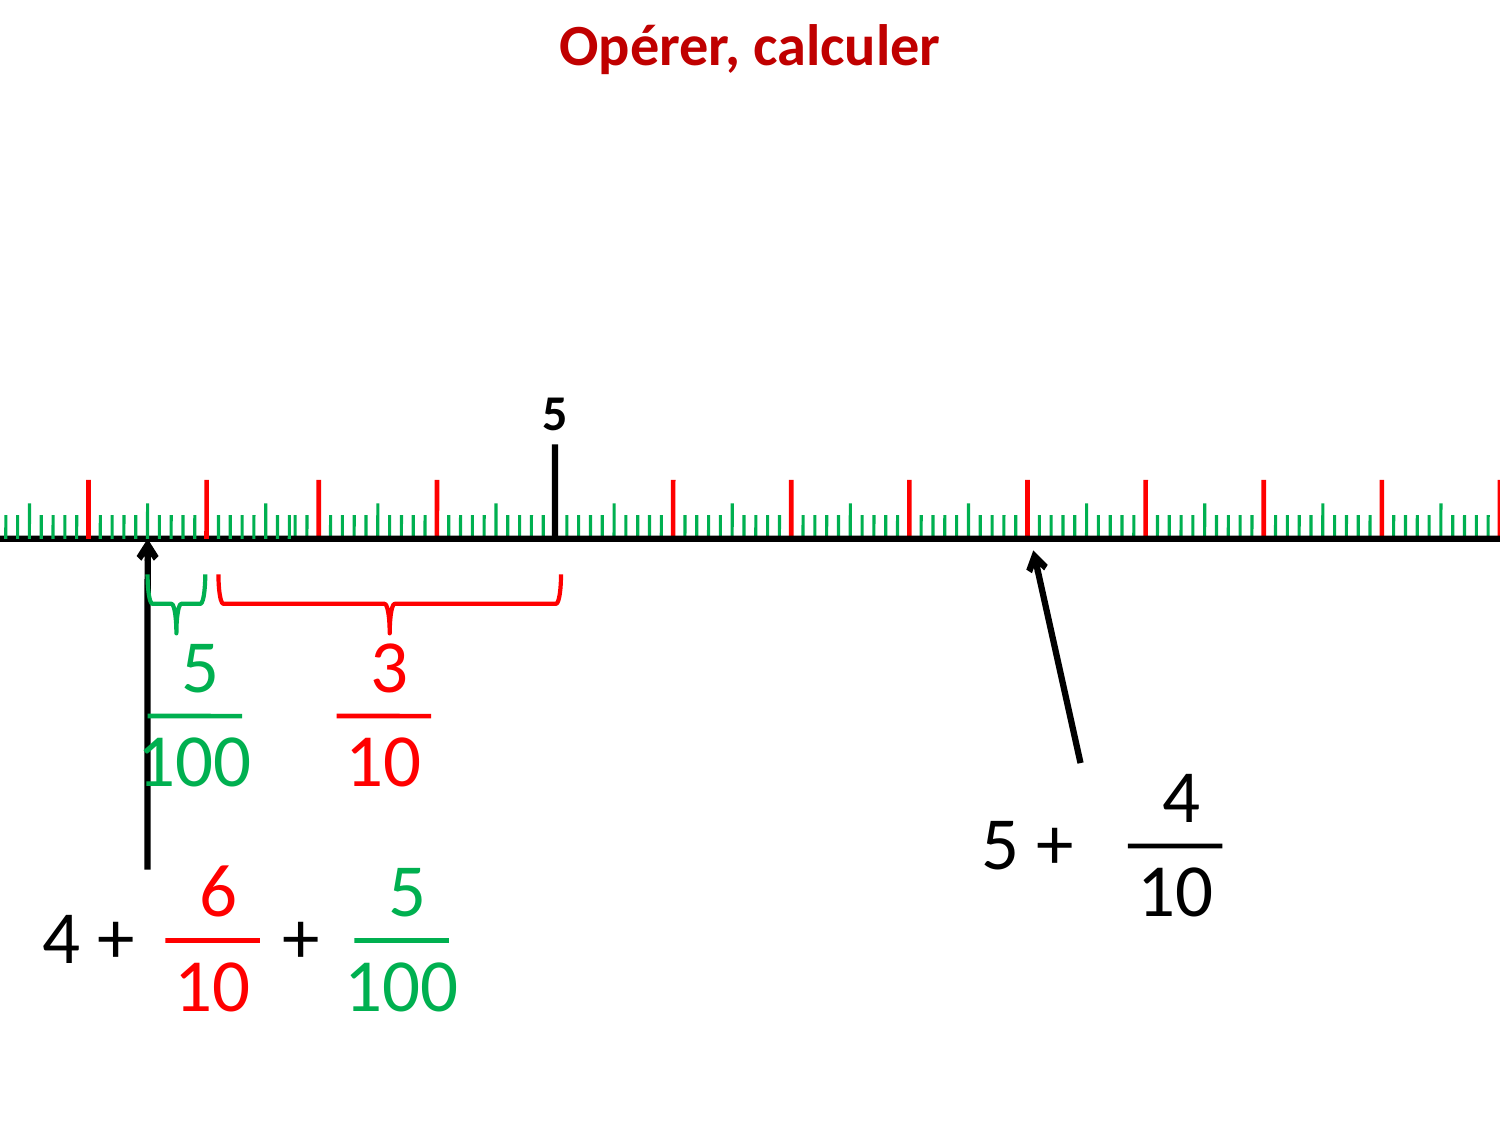

Opérer, calculer
5
5
100
3
10
4
5 +
10
6
4 +
10
5
+
100